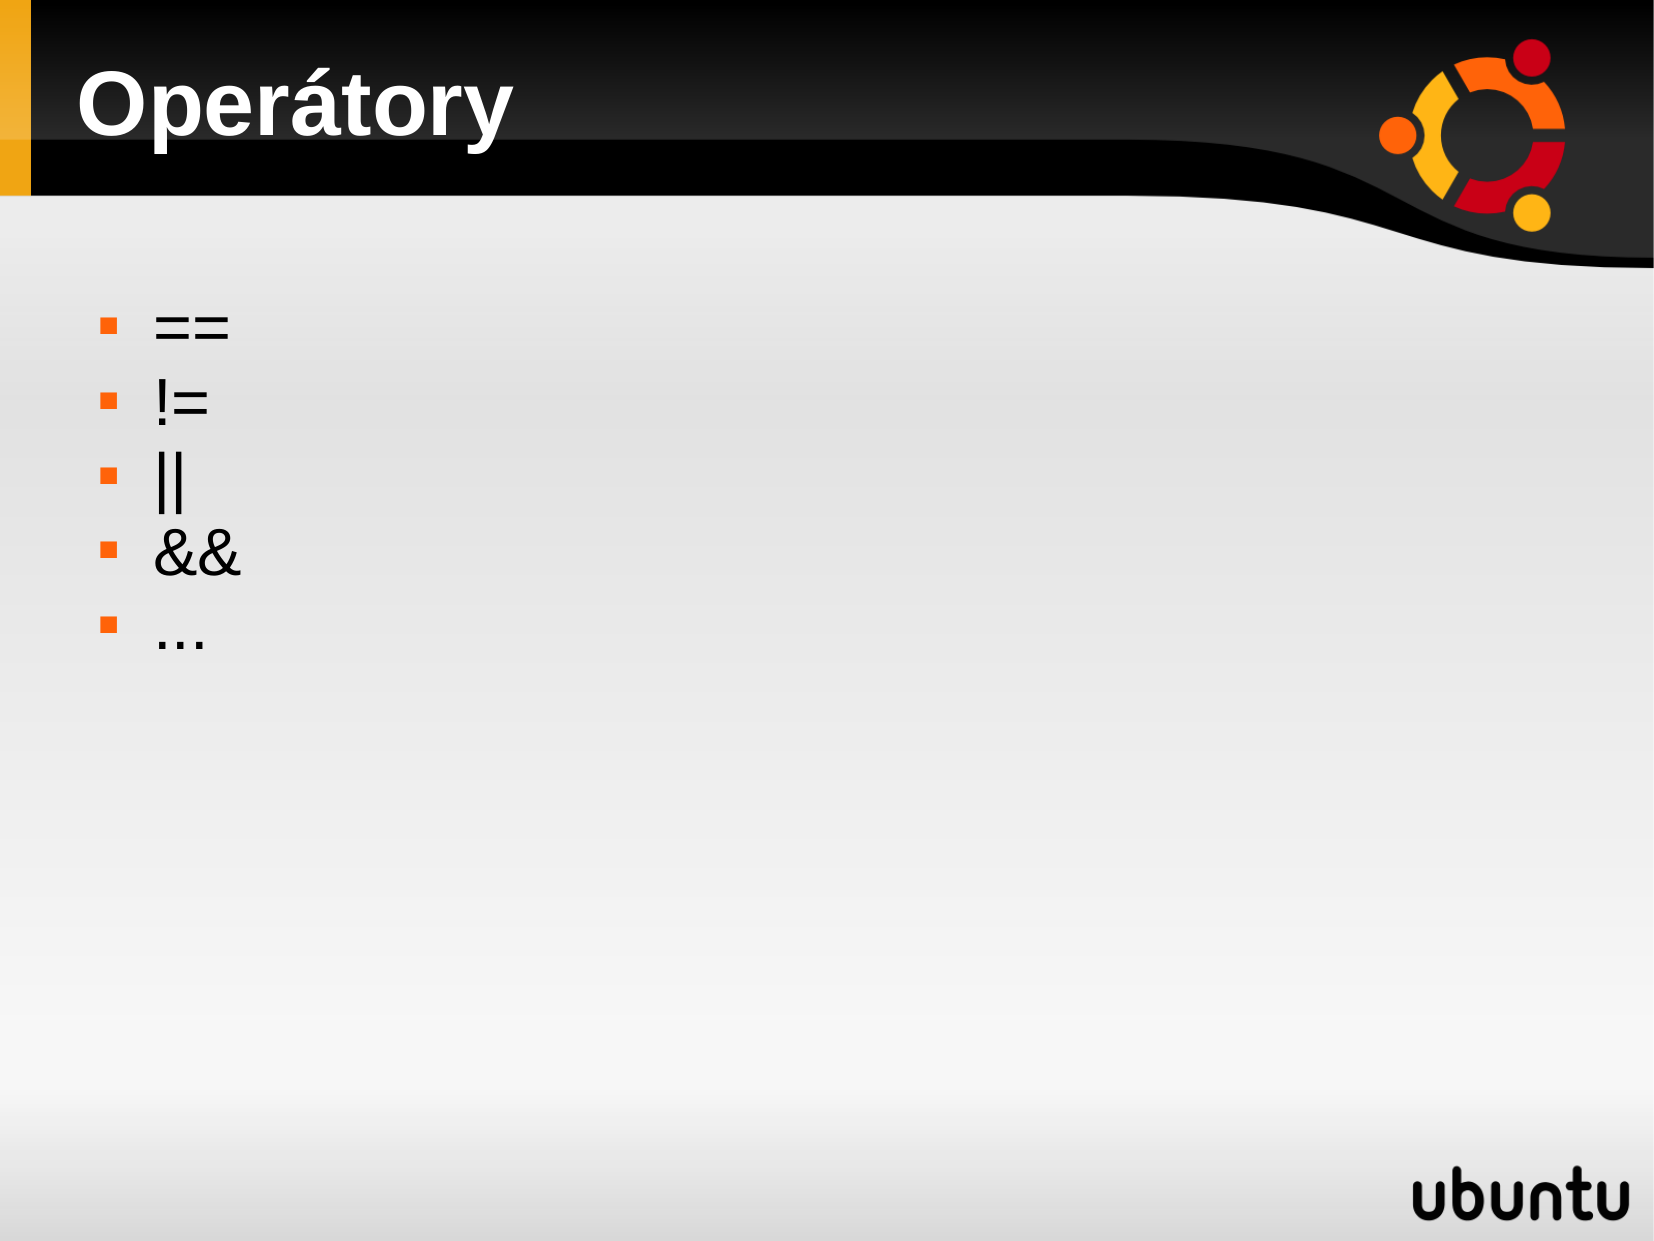

# Operátory
==
!=
||
&&
...